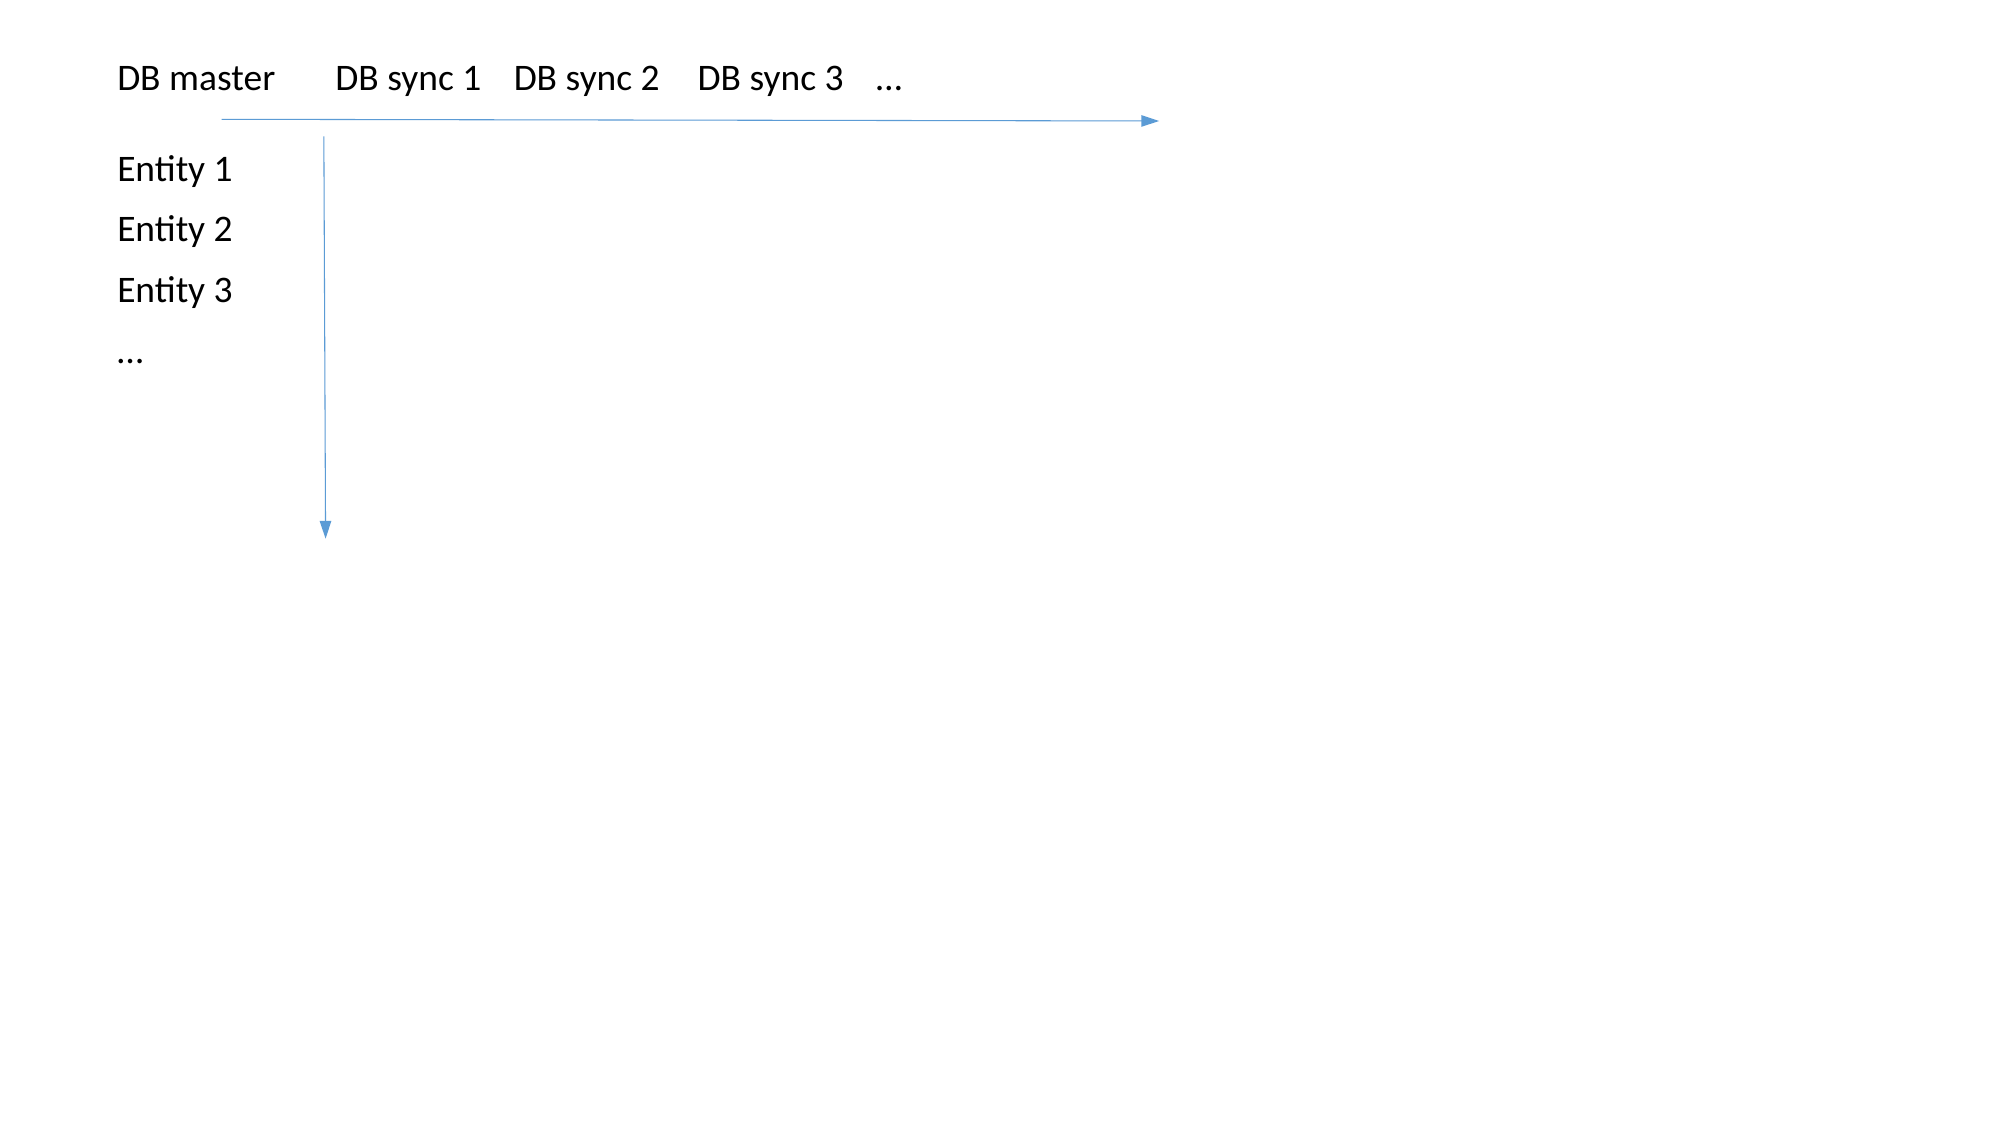

DB sync 1
DB sync 2
DB sync 3
…
DB master
Entity 1
Entity 2
Entity 3
…